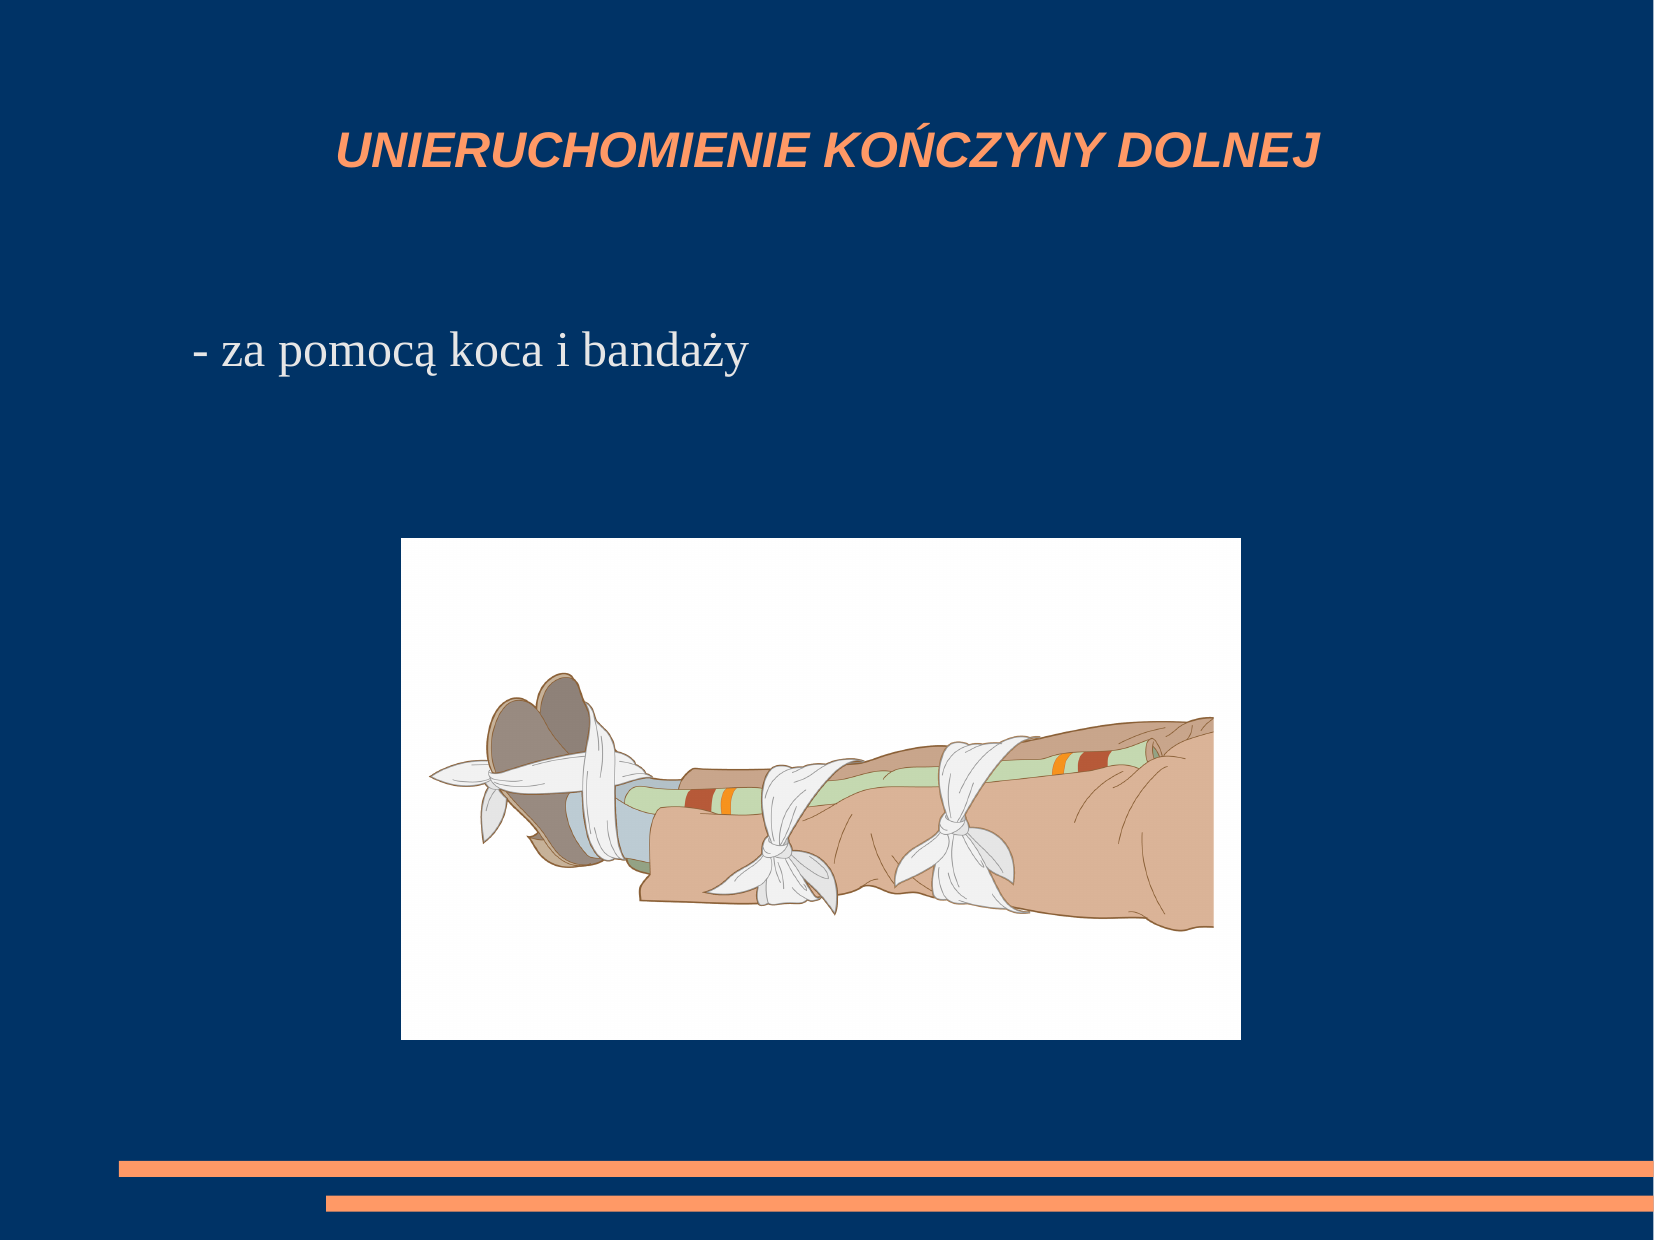

# UNIERUCHOMIENIE KOŃCZYNY DOLNEJ
- za pomocą koca i bandaży